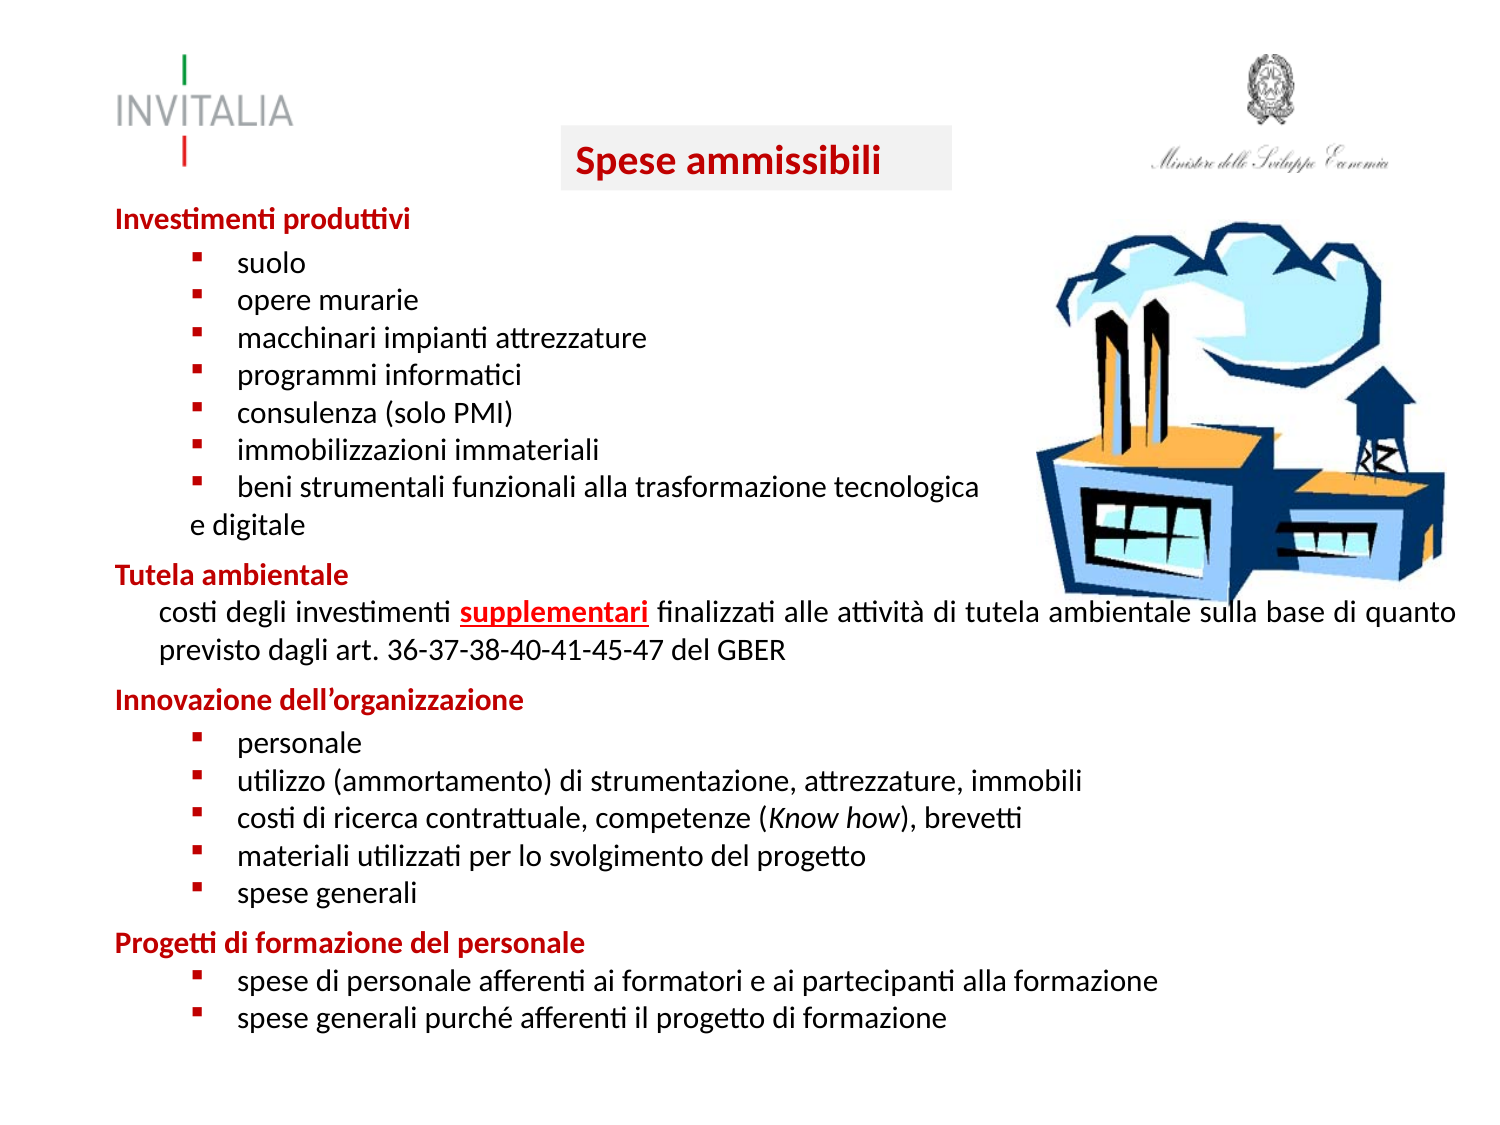

Spese ammissibili
Investimenti produttivi
suolo
opere murarie
macchinari impianti attrezzature
programmi informatici
consulenza (solo PMI)
immobilizzazioni immateriali
beni strumentali funzionali alla trasformazione tecnologica
e digitale
Tutela ambientale
costi degli investimenti supplementari finalizzati alle attività di tutela ambientale sulla base di quanto previsto dagli art. 36-37-38-40-41-45-47 del GBER
Innovazione dell’organizzazione
personale
utilizzo (ammortamento) di strumentazione, attrezzature, immobili
costi di ricerca contrattuale, competenze (Know how), brevetti
materiali utilizzati per lo svolgimento del progetto
spese generali
Progetti di formazione del personale
spese di personale afferenti ai formatori e ai partecipanti alla formazione
spese generali purché afferenti il progetto di formazione